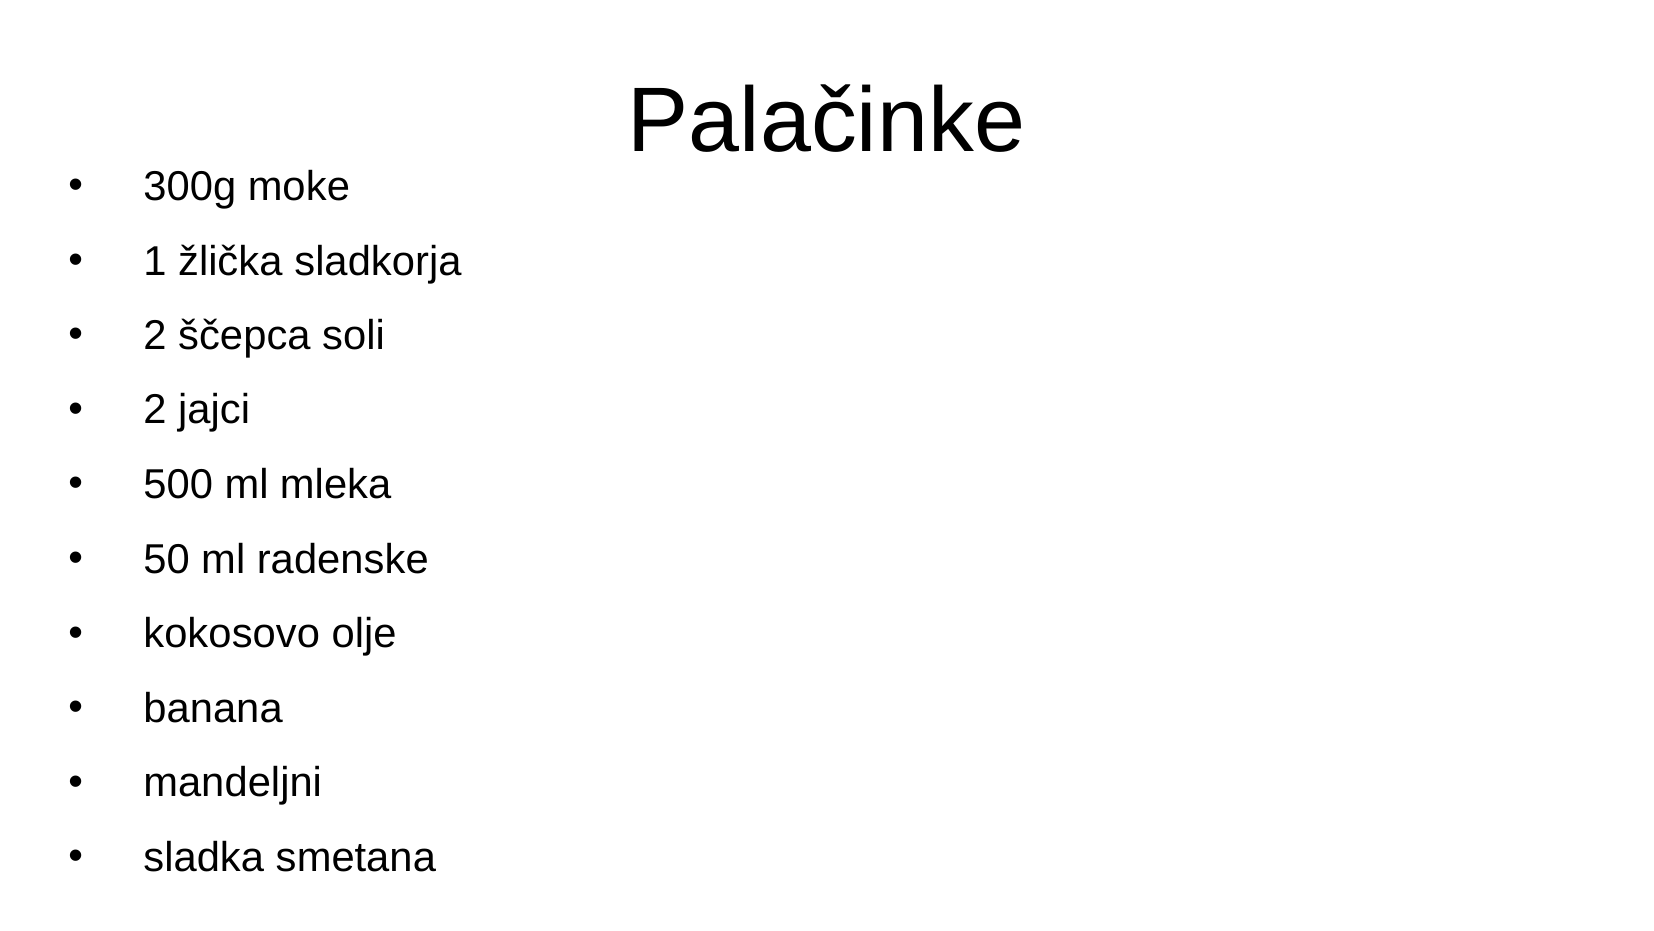

# Palačinke
300g moke
1 žlička sladkorja
2 ščepca soli
2 jajci
500 ml mleka
50 ml radenske
kokosovo olje
banana
mandeljni
sladka smetana